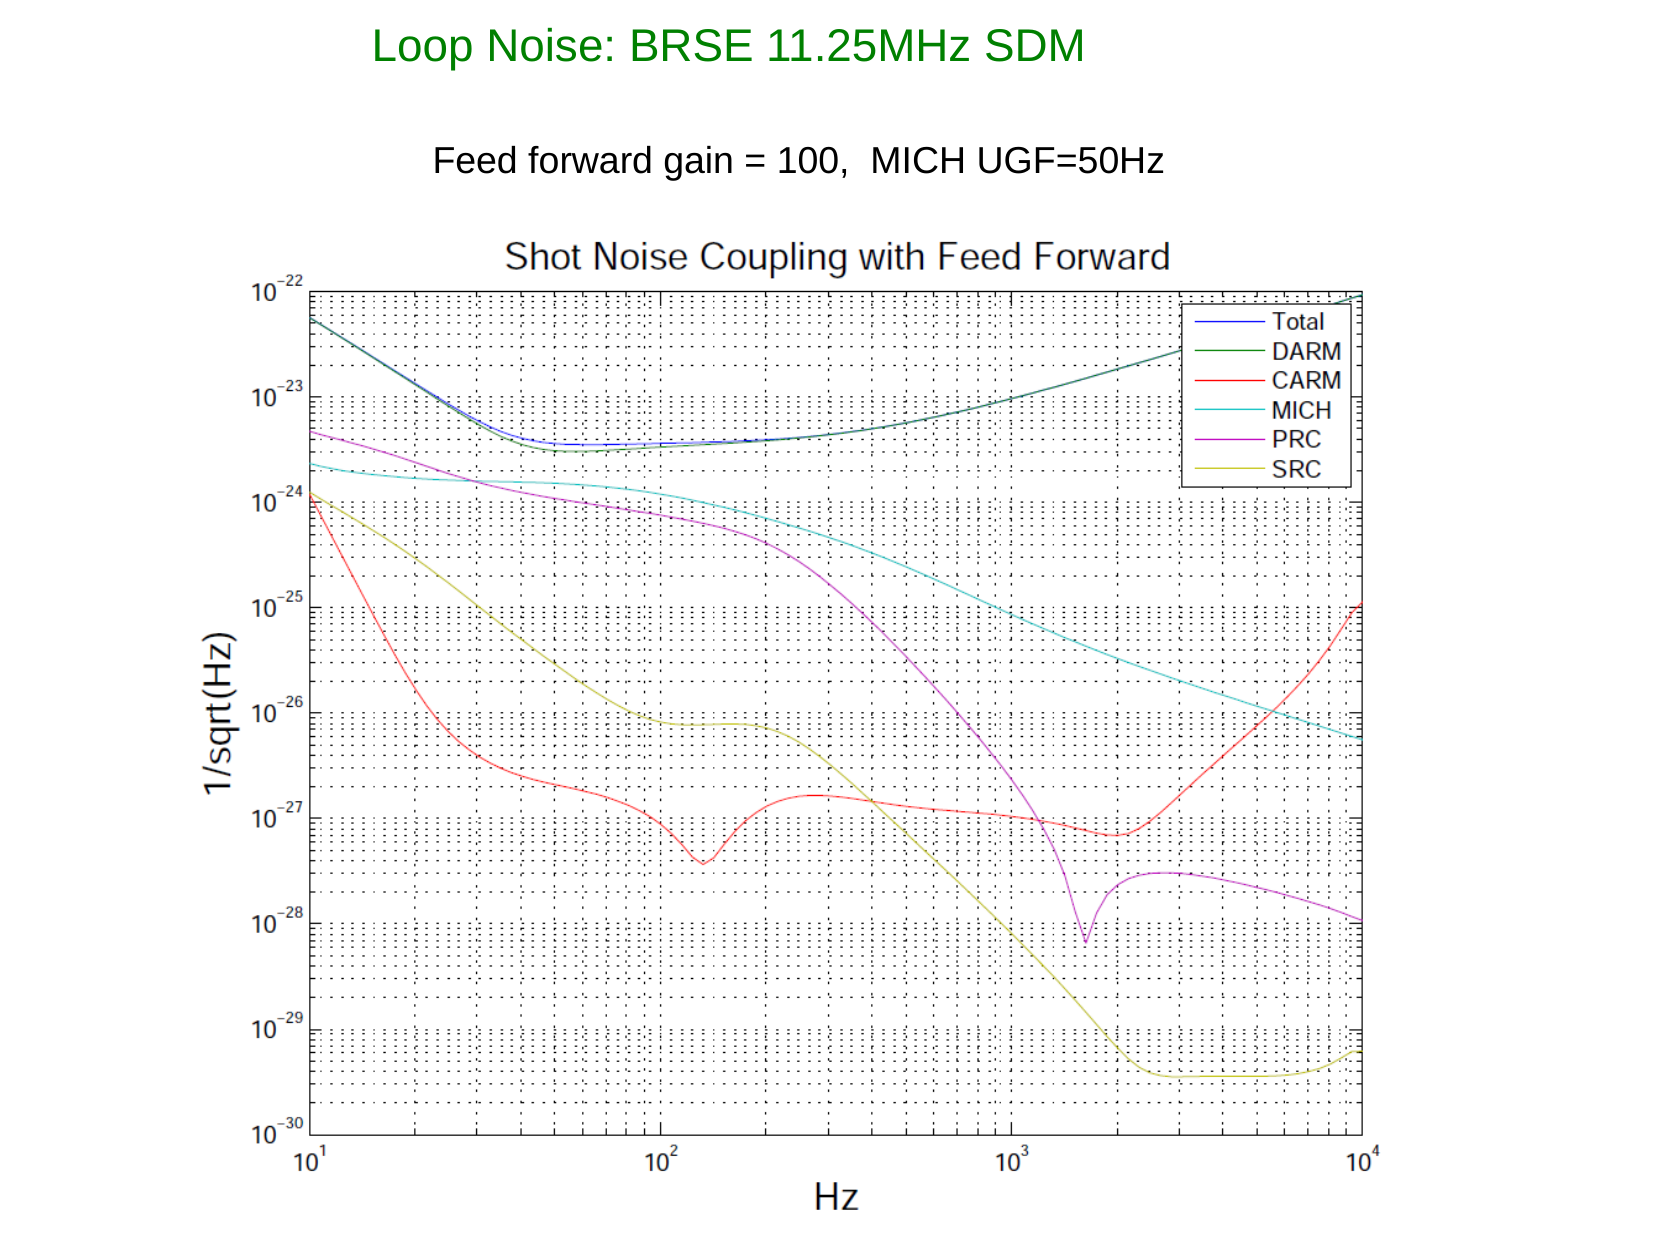

Loop Noise: BRSE 11.25MHz SDM
Feed forward gain = 100, MICH UGF=50Hz